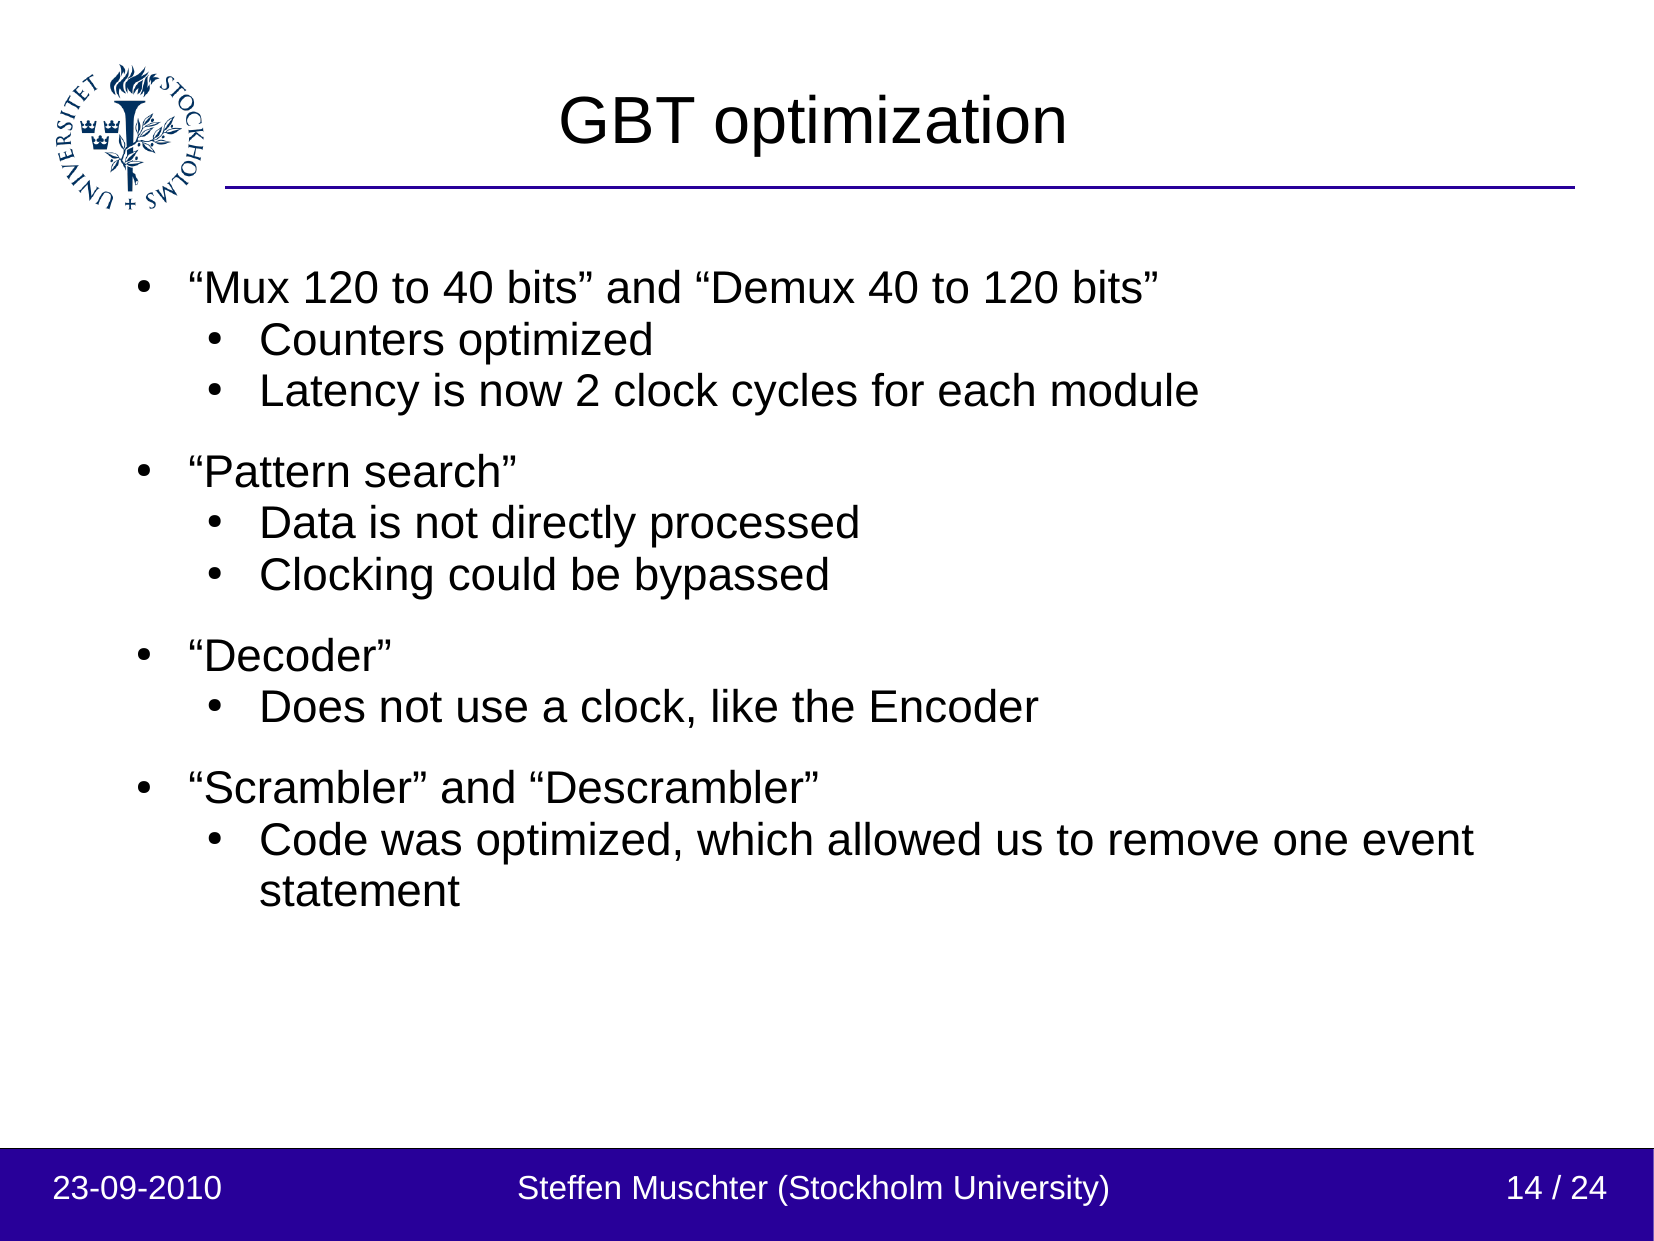

GBT optimization
“Mux 120 to 40 bits” and “Demux 40 to 120 bits”
Counters optimized
Latency is now 2 clock cycles for each module
“Pattern search”
Data is not directly processed
Clocking could be bypassed
“Decoder”
Does not use a clock, like the Encoder
“Scrambler” and “Descrambler”
Code was optimized, which allowed us to remove one event statement
14 / 24